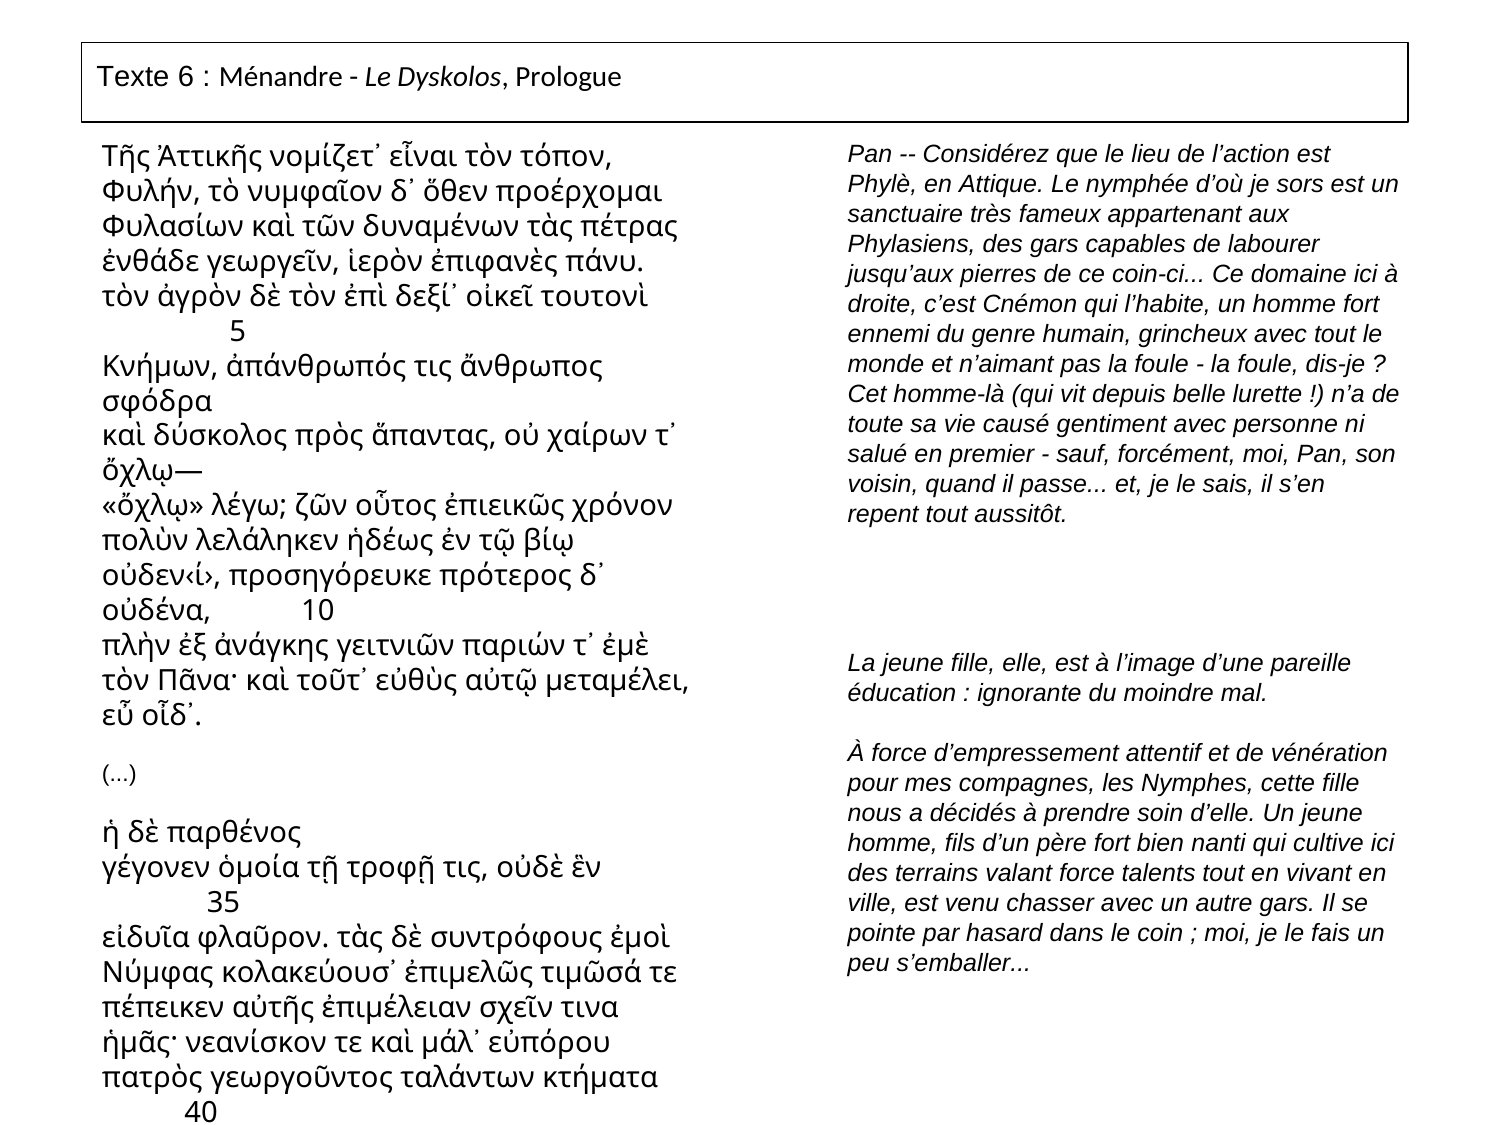

Texte 6 : Ménandre - Le Dyskolos, Prologue
Τῆς Ἀττικῆς νομίζετ᾽ εἶναι τὸν τόπον,
Φυλήν, τὸ νυμφαῖον δ᾽ ὅθεν προέρχομαι
Φυλασίων καὶ τῶν δυναμένων τὰς πέτρας
ἐνθάδε γεωργεῖν, ἱερὸν ἐπιφανὲς πάνυ.
τὸν ἀγρὸν δὲ τὸν ἐπὶ δεξί᾽ οἰκεῖ τουτονὶ 5
Κνήμων, ἀπάνθρωπός τις ἄνθρωπος σφόδρα
καὶ δύσκολος πρὸς ἅπαντας, οὐ χαίρων τ᾽ ὄχλῳ—
«ὄχλῳ» λέγω; ζῶν οὗτος ἐπιεικῶς χρόνον
πολὺν λελάληκεν ἡδέως ἐν τῷ βίῳ
οὐδεν‹ί›, προσηγόρευκε πρότερος δ᾽ οὐδένα, 10
πλὴν ἐξ ἀνάγκης γειτνιῶν παριών τ᾽ ἐμὲ
τὸν Πᾶνα· καὶ τοῦτ᾽ εὐθὺς αὐτῷ μεταμέλει,
εὖ οἶδ᾽.
(...)
ἡ δὲ παρθένος
γέγονεν ὁμοία τῇ τροφῇ τις, οὐδὲ ἓν 35
εἰδυῖα φλαῦρον. τὰς δὲ συντρόφους ἐμοὶ
Νύμφας κολακεύουσ᾽ ἐπιμελῶς τιμῶσά τε
πέπεικεν αὐτῆς ἐπιμέλειαν σχεῖν τινα
ἡμᾶς· νεανίσκον τε καὶ μάλ᾽ εὐπόρου
πατρὸς γεωργοῦντος ταλάντων κτήματα 40
ἐνταῦθα πολλῶν, ἀστικὸν τῇ διατριβῇ,
ἥκο]ν̣τ᾽ ἐπὶ θήραν μετὰ κυνηγέτου τινὸς
φίλο]υ κατὰ τύχην παραβαλόντ᾽ εἰς τὸν τόπον
ἔρωτ᾽]· ἔχειν πως ἐνθεαστικῶς ποῶ.
Pan -- Considérez que le lieu de l’action est Phylè, en Attique. Le nymphée d’où je sors est un sanctuaire très fameux appartenant aux Phylasiens, des gars capables de labourer jusqu’aux pierres de ce coin-ci... Ce domaine ici à droite, c’est Cnémon qui l’habite, un homme fort ennemi du genre humain, grincheux avec tout le monde et n’aimant pas la foule - la foule, dis-je ? Cet homme-là (qui vit depuis belle lurette !) n’a de toute sa vie causé gentiment avec personne ni salué en premier - sauf, forcément, moi, Pan, son voisin, quand il passe... et, je le sais, il s’en repent tout aussitôt.
La jeune fille, elle, est à l’image d’une pareille éducation : ignorante du moindre mal.
À force d’empressement attentif et de vénération pour mes compagnes, les Nymphes, cette fille nous a décidés à prendre soin d’elle. Un jeune homme, fils d’un père fort bien nanti qui cultive ici des terrains valant force talents tout en vivant en ville, est venu chasser avec un autre gars. Il se pointe par hasard dans le coin ; moi, je le fais un peu s’emballer...